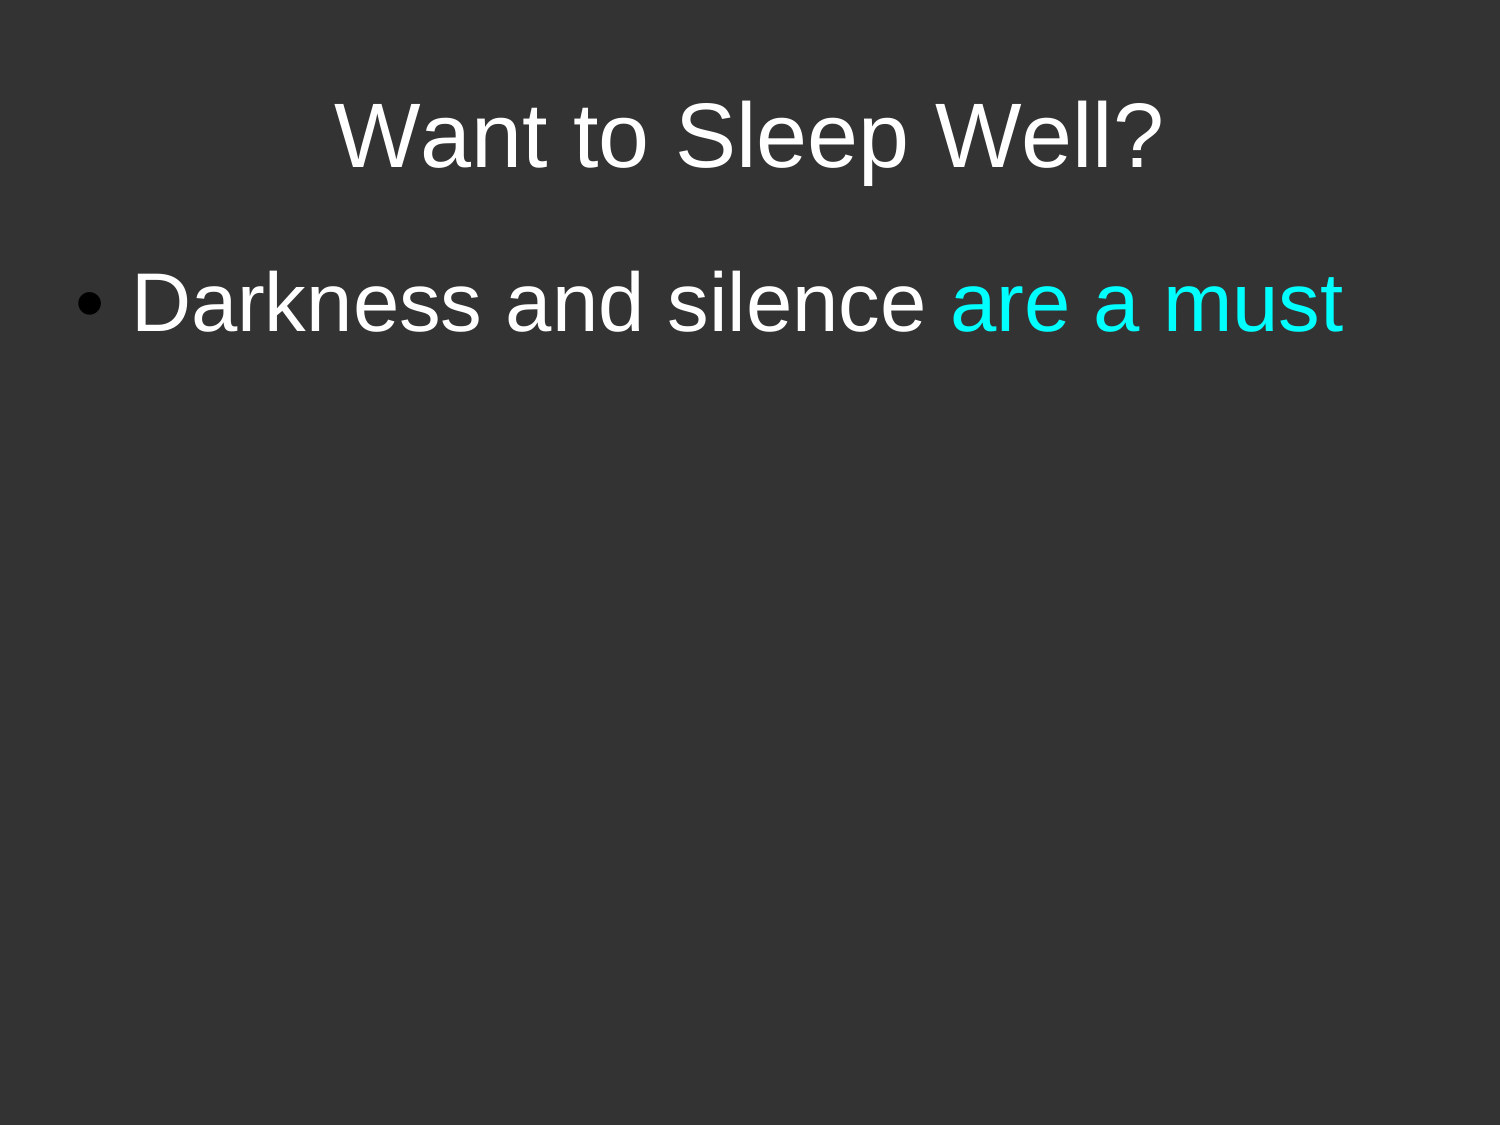

# Want to Sleep Well?
Darkness and silence are a must